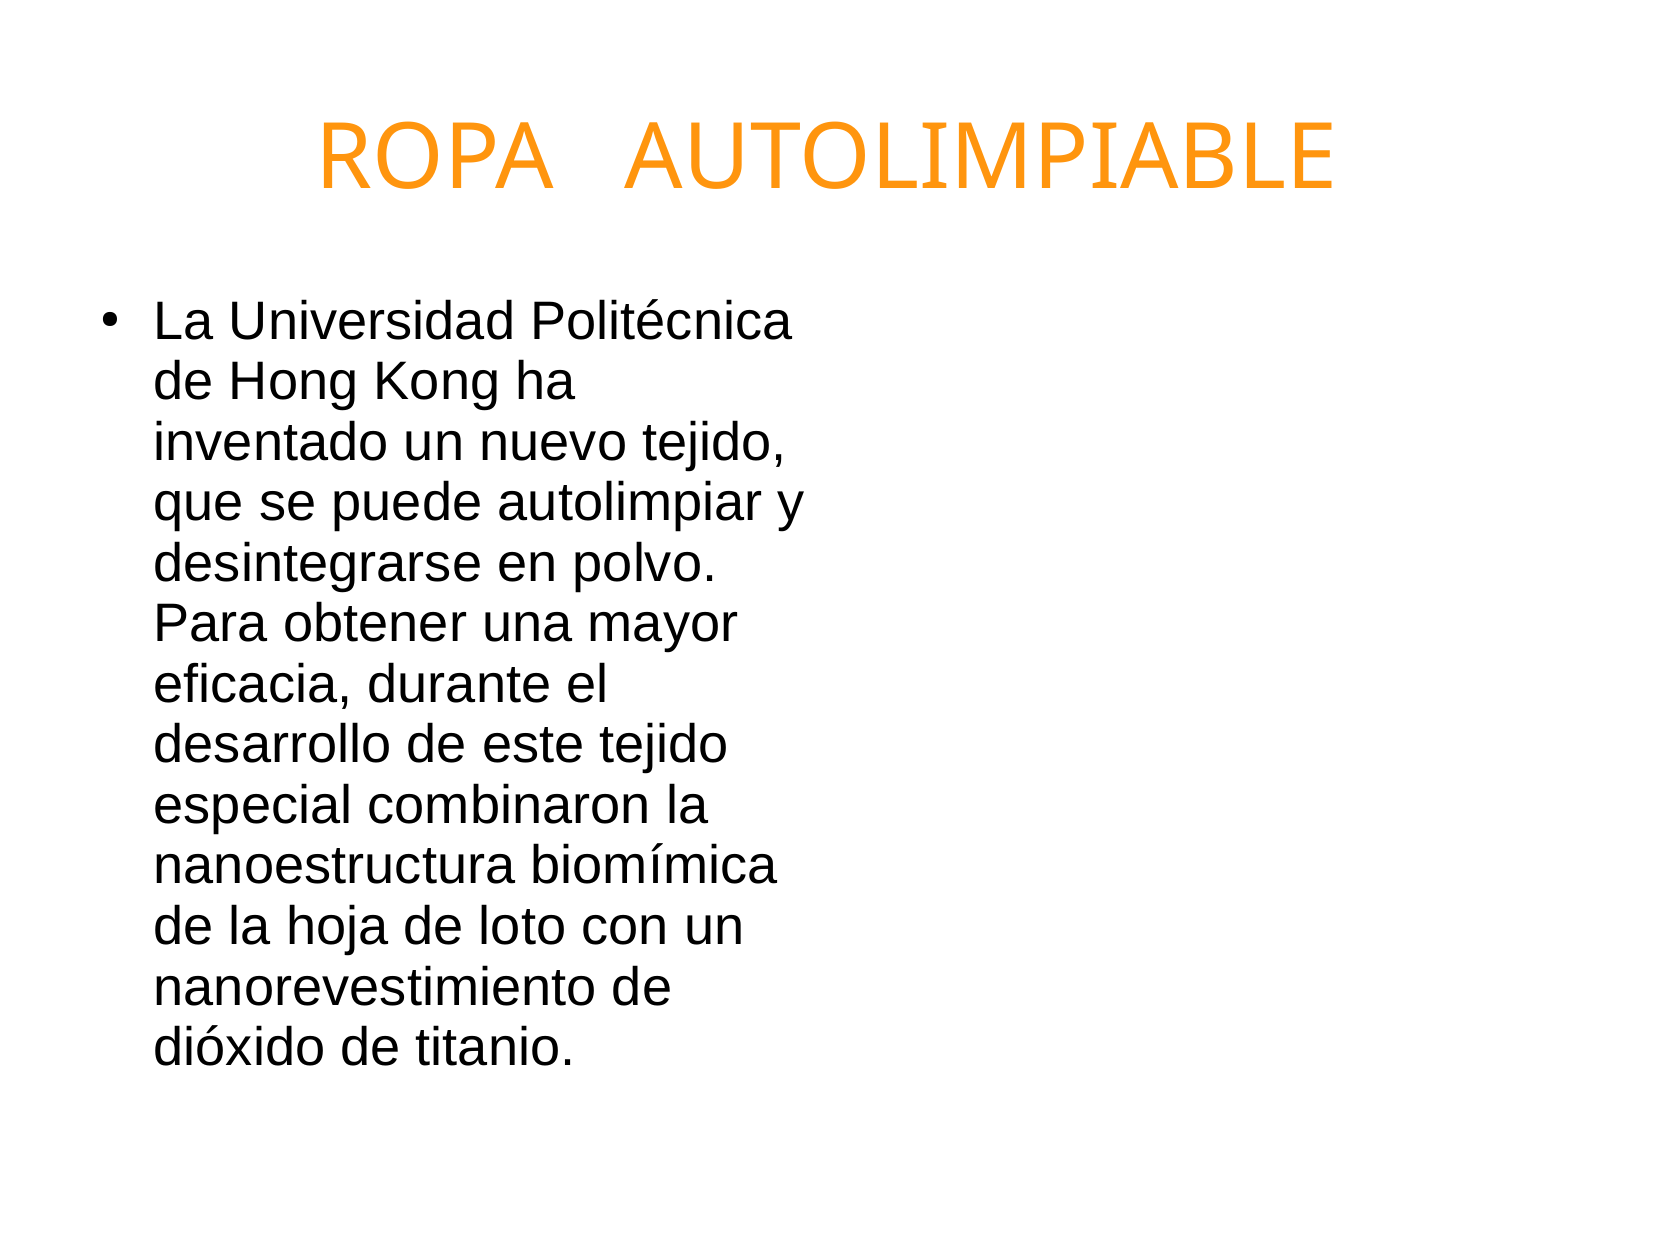

# ROPA AUTOLIMPIABLE
La Universidad Politécnica de Hong Kong ha inventado un nuevo tejido, que se puede autolimpiar y desintegrarse en polvo. Para obtener una mayor eficacia, durante el desarrollo de este tejido especial combinaron la nanoestructura biomímica de la hoja de loto con un nanorevestimiento de dióxido de titanio.